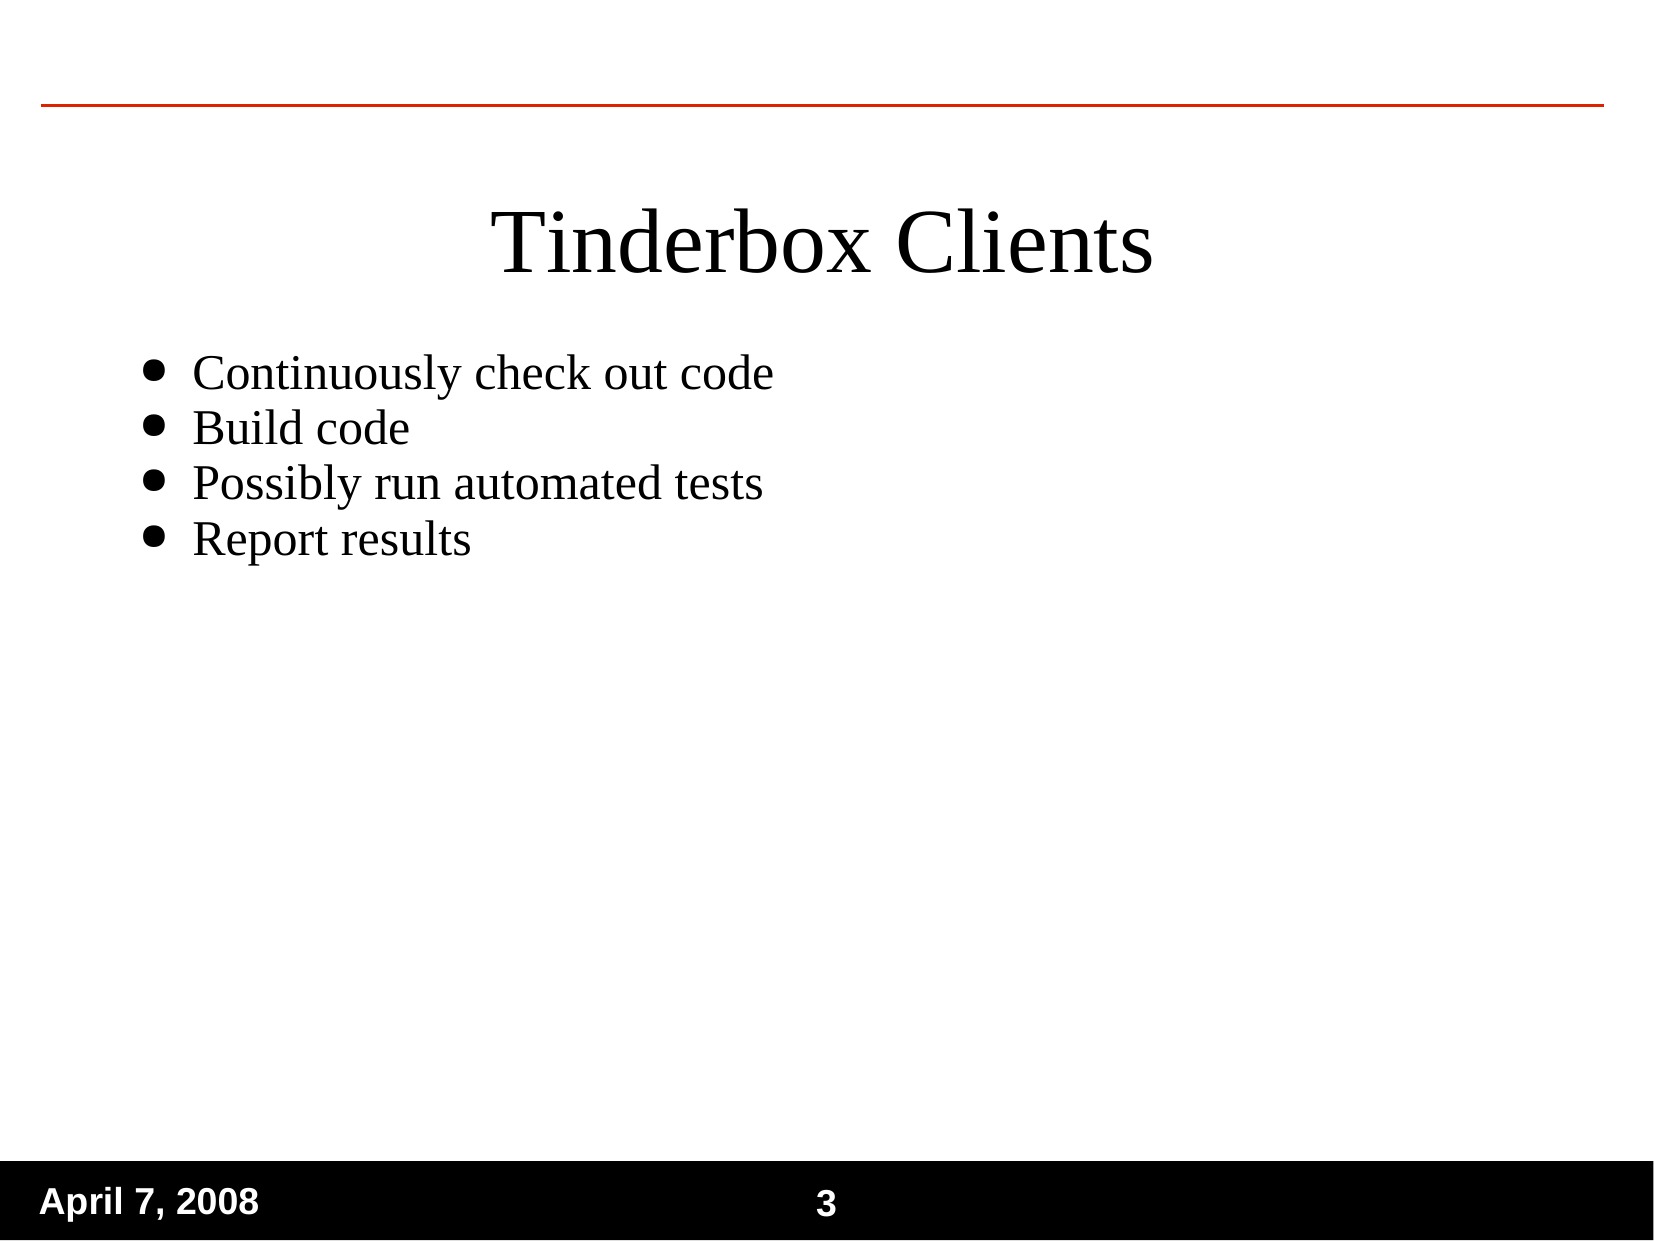

# Tinderbox Clients
Continuously check out code
Build code
Possibly run automated tests
Report results